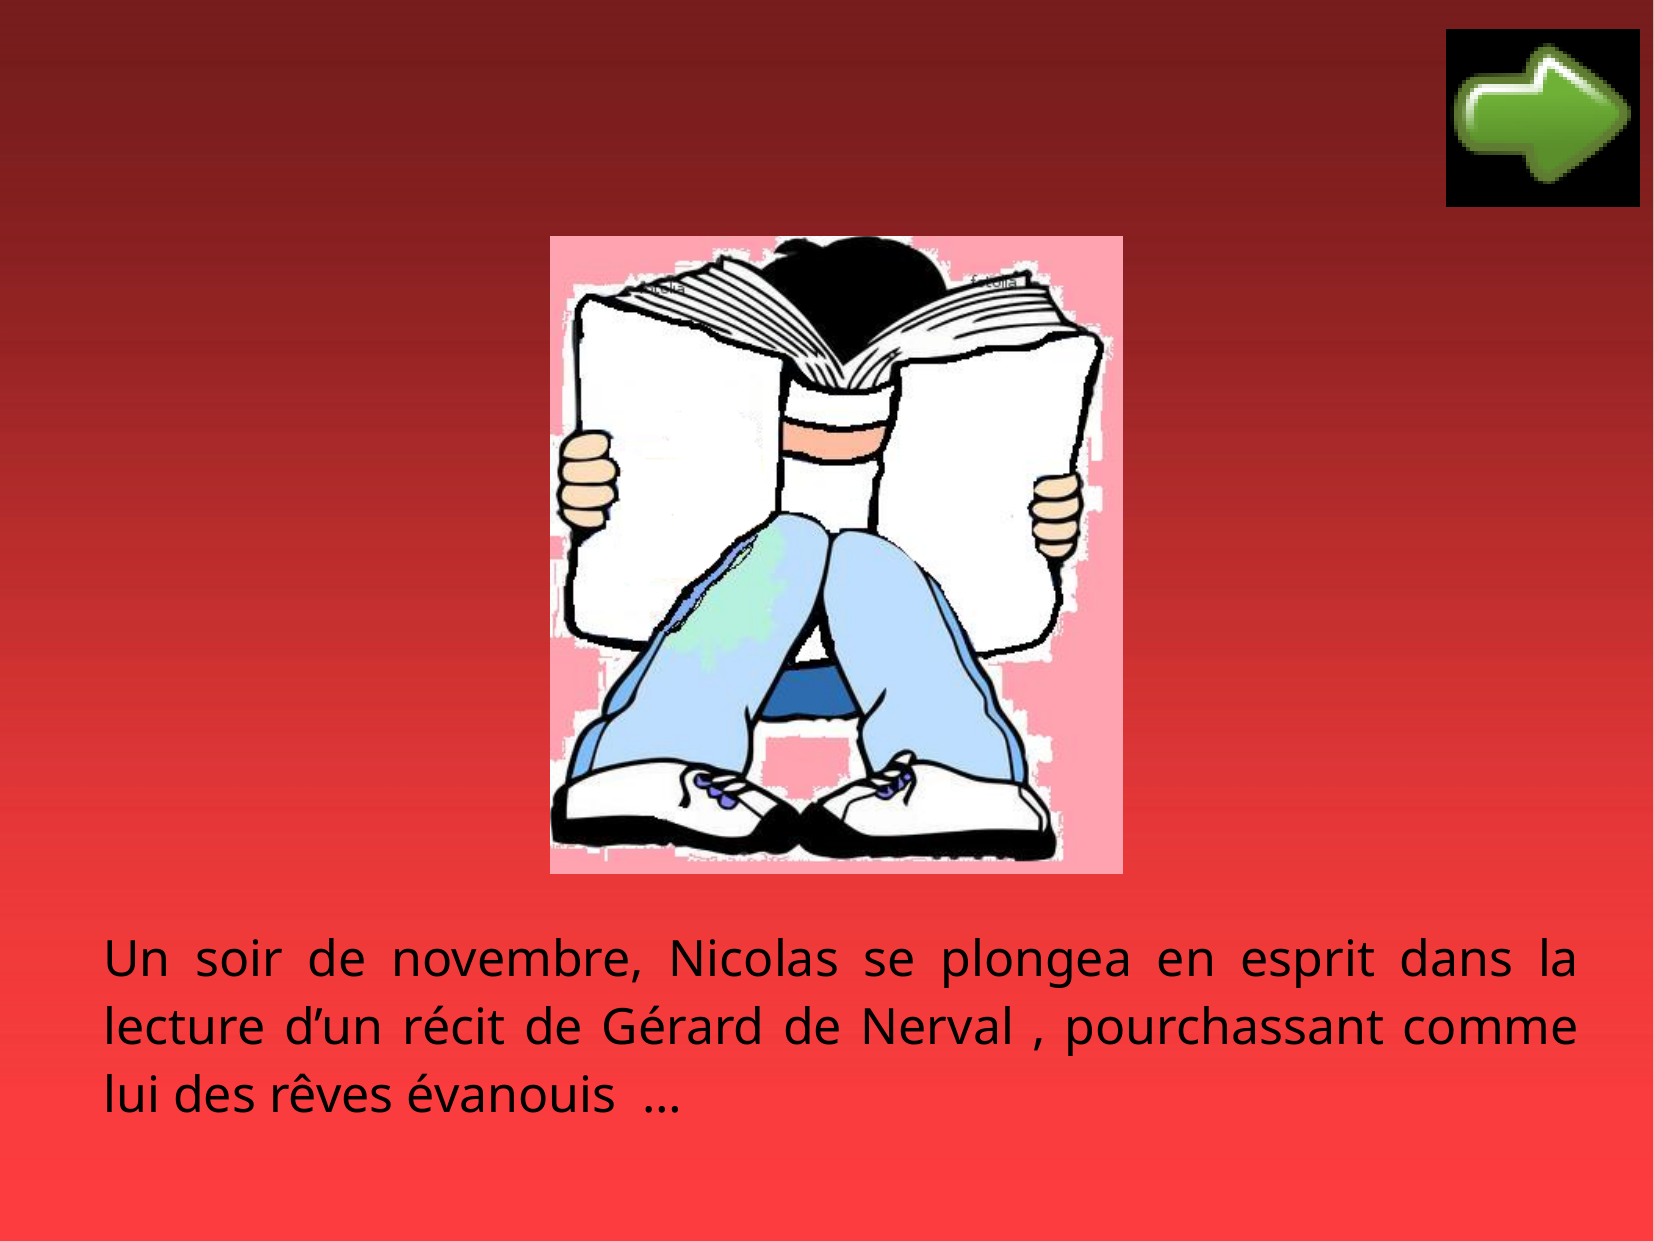

Un soir de novembre, Nicolas se plongea en esprit dans la lecture d’un récit de Gérard de Nerval , pourchassant comme lui des rêves évanouis …